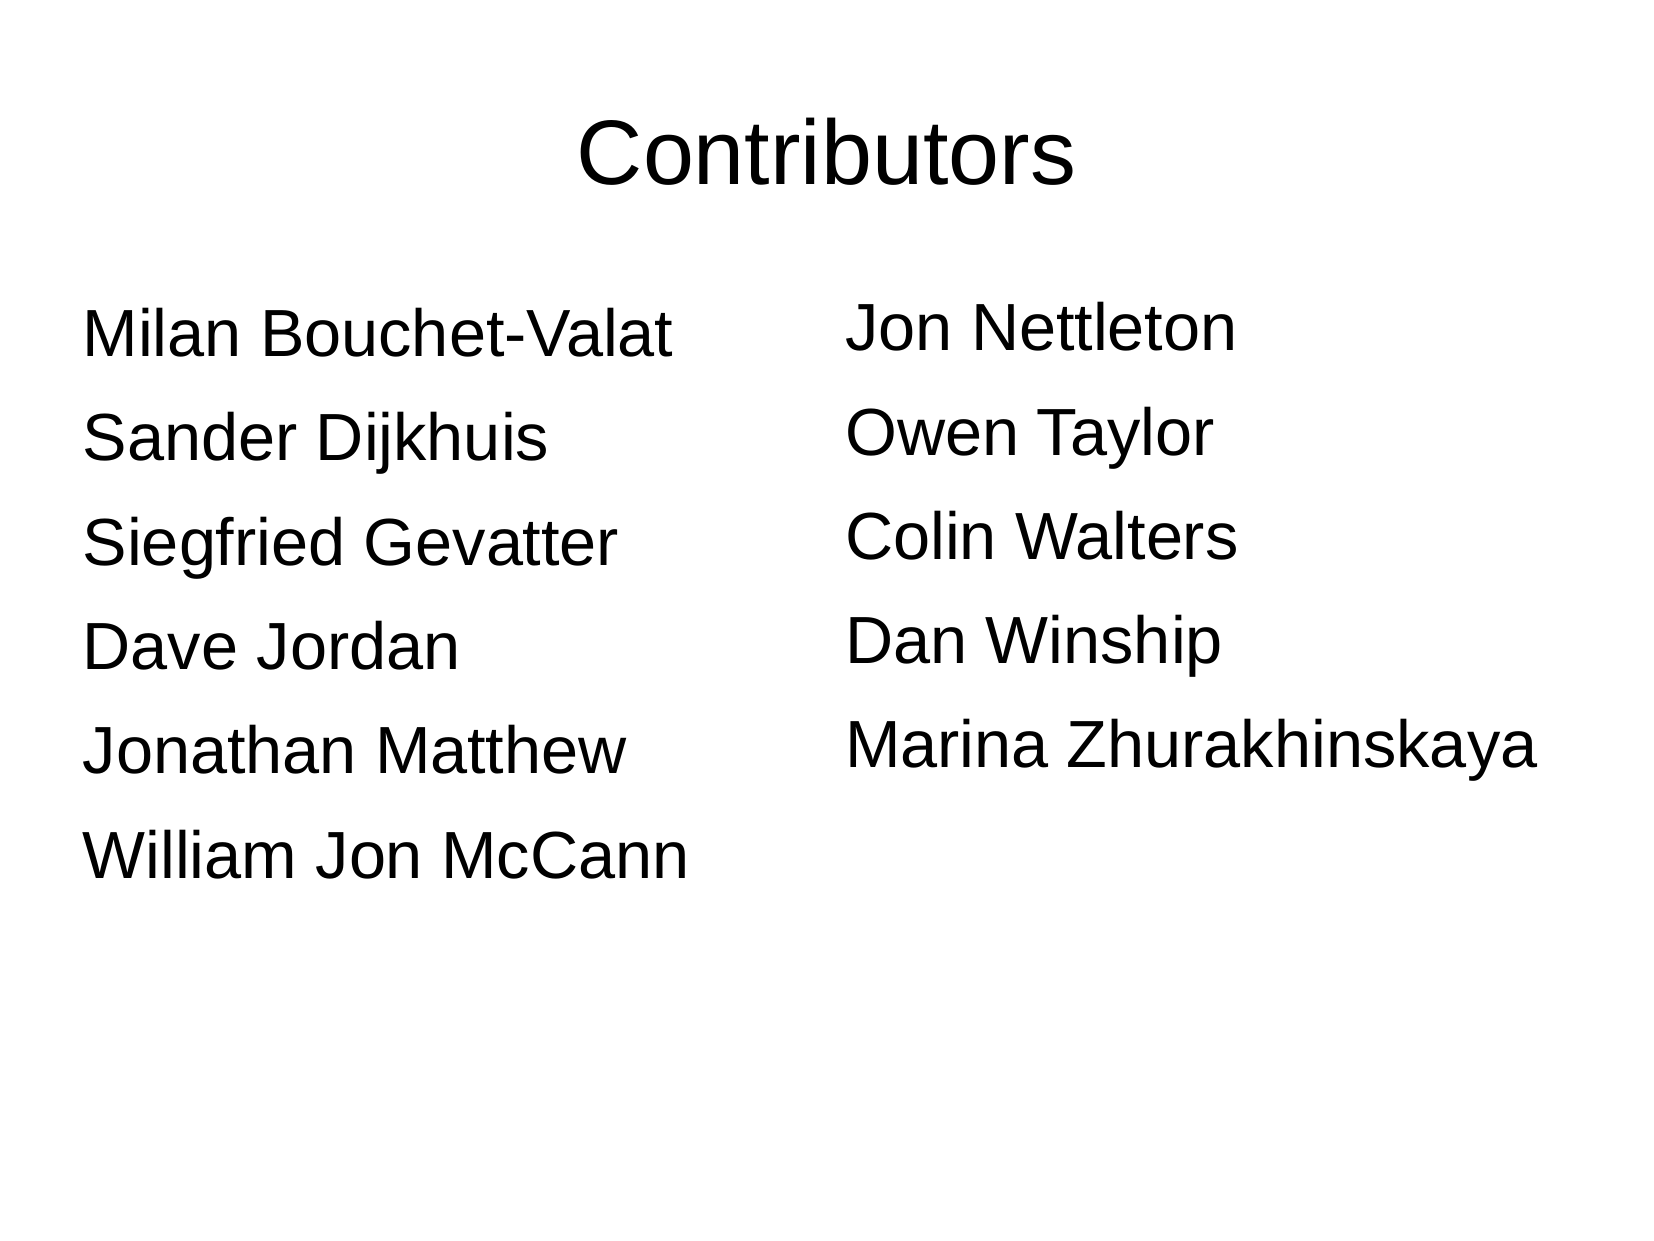

# Contributors
Jon Nettleton
Owen Taylor
Colin Walters
Dan Winship
Marina Zhurakhinskaya
Milan Bouchet-Valat
Sander Dijkhuis
Siegfried Gevatter
Dave Jordan
Jonathan Matthew
William Jon McCann